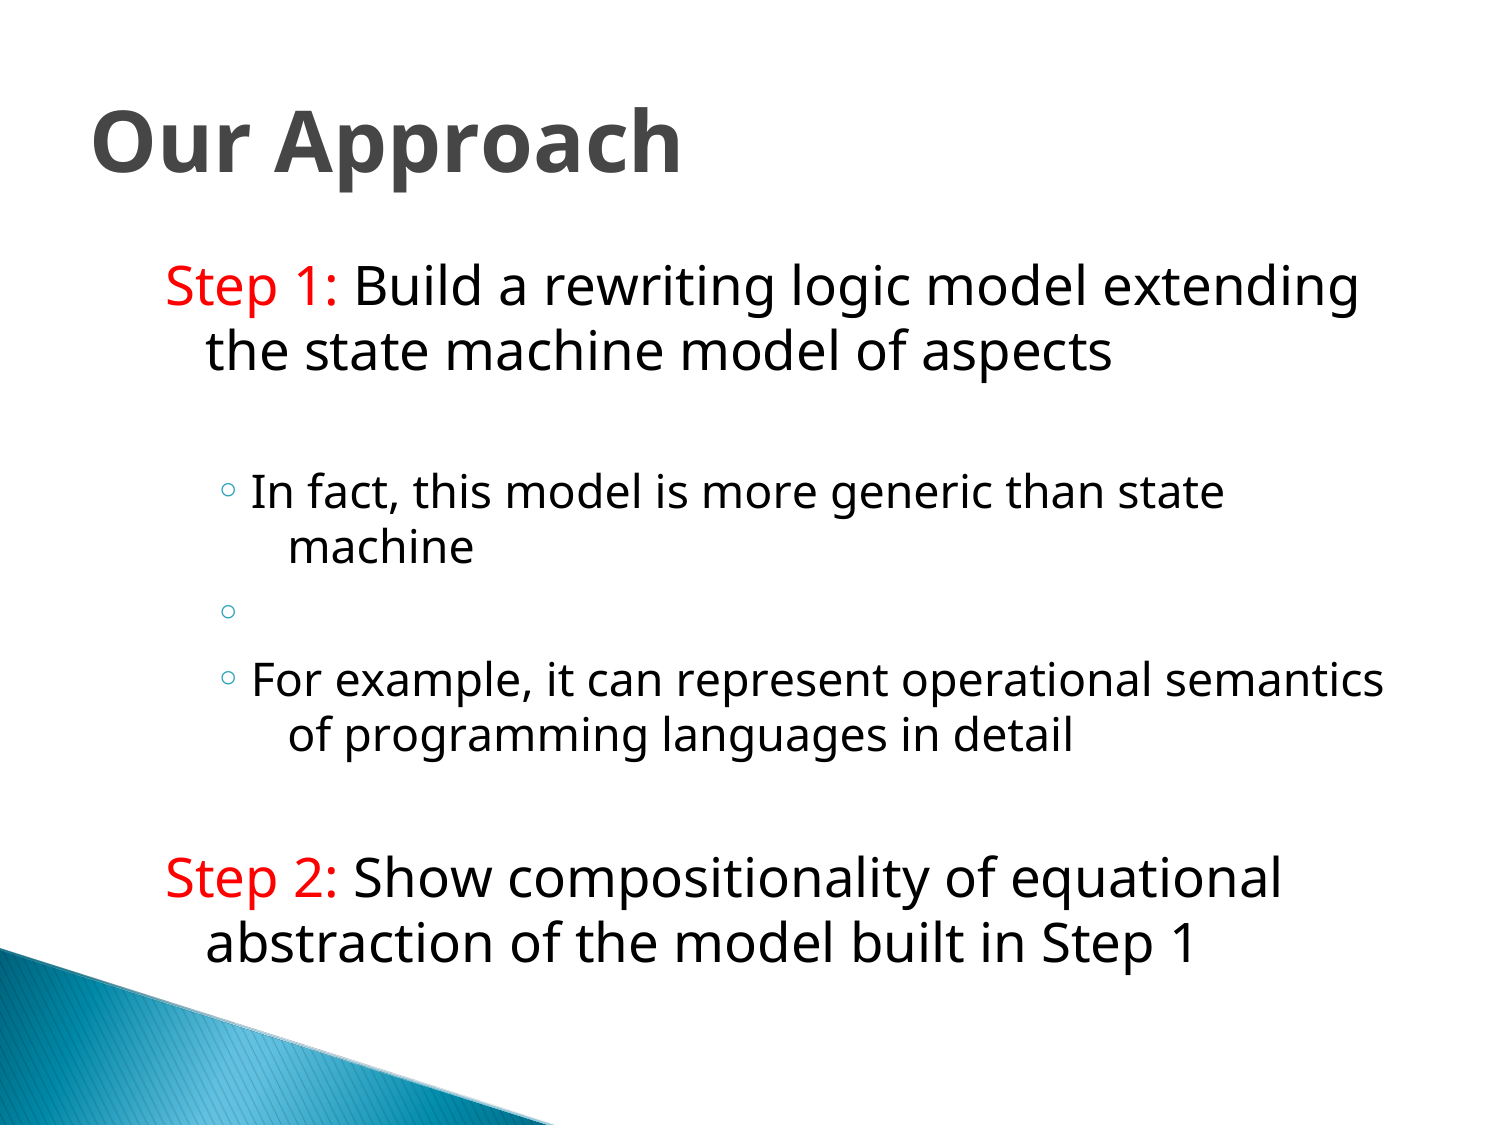

# Our Approach
Step 1: Build a rewriting logic model extending the state machine model of aspects
In fact, this model is more generic than state machine
For example, it can represent operational semantics of programming languages in detail
Step 2: Show compositionality of equational abstraction of the model built in Step 1